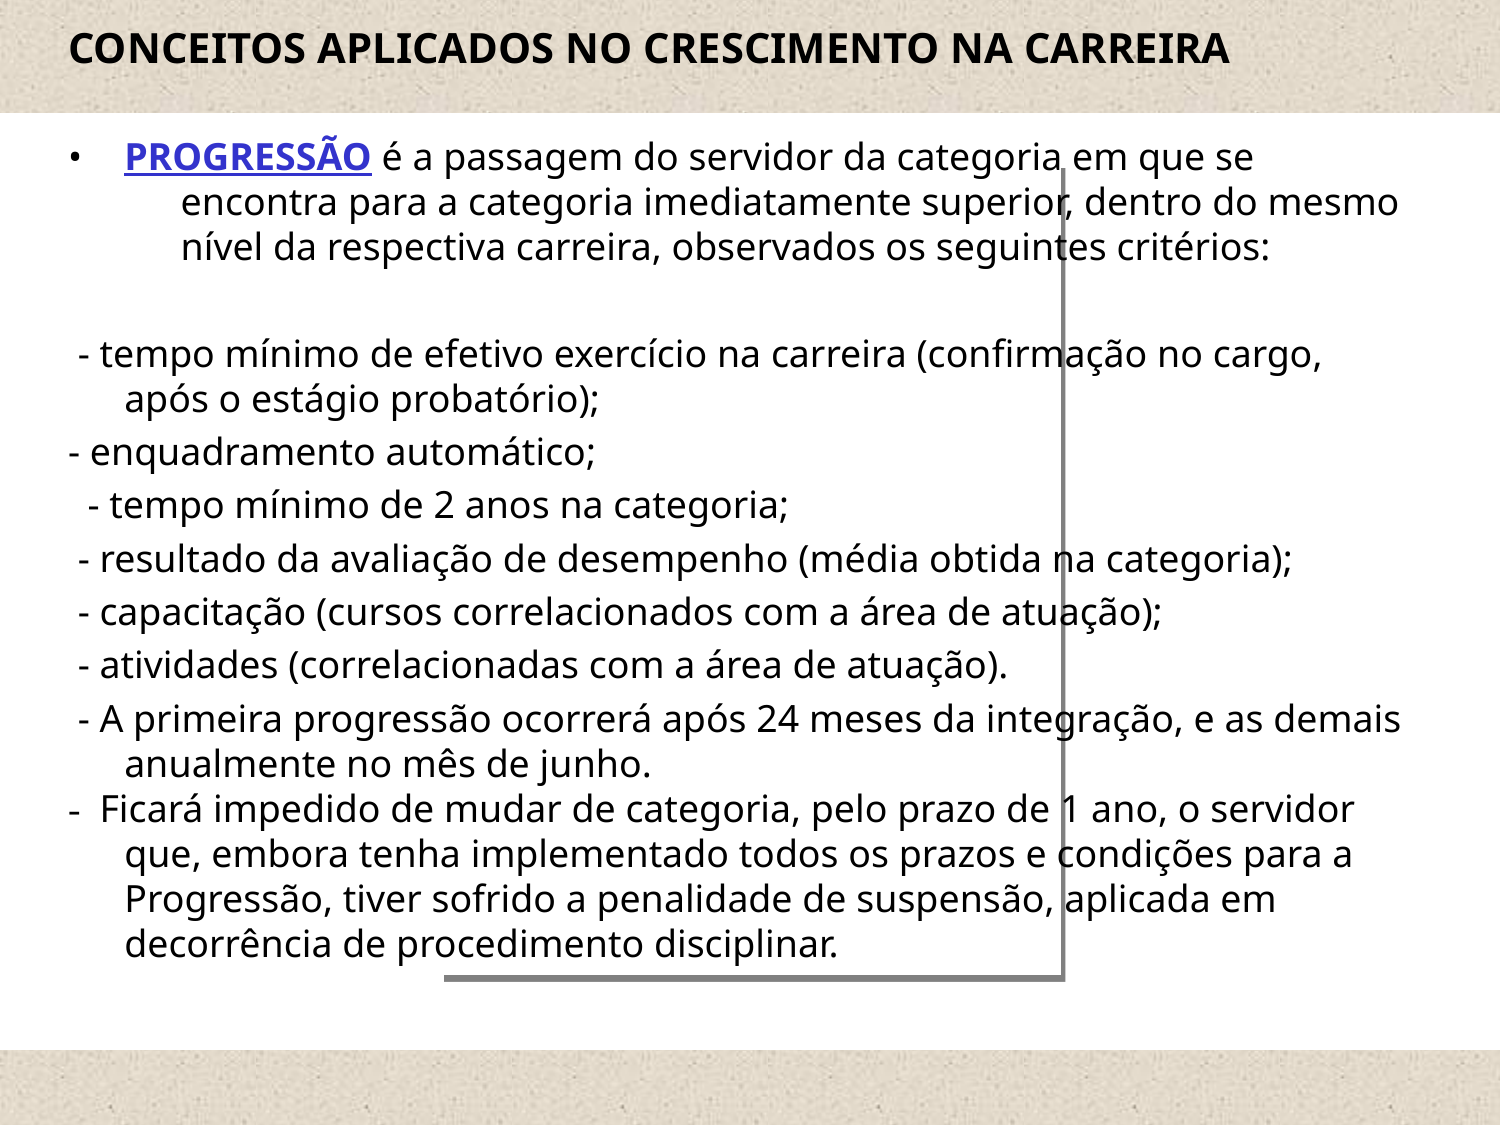

CONCEITOS APLICADOS NO CRESCIMENTO NA CARREIRA
PROGRESSÃO é a passagem do servidor da categoria em que se encontra para a categoria imediatamente superior, dentro do mesmo nível da respectiva carreira, observados os seguintes critérios:
 - tempo mínimo de efetivo exercício na carreira (confirmação no cargo, após o estágio probatório);
- enquadramento automático;
 - tempo mínimo de 2 anos na categoria;
 - resultado da avaliação de desempenho (média obtida na categoria);
 - capacitação (cursos correlacionados com a área de atuação);
 - atividades (correlacionadas com a área de atuação).
 - A primeira progressão ocorrerá após 24 meses da integração, e as demais anualmente no mês de junho.
- Ficará impedido de mudar de categoria, pelo prazo de 1 ano, o servidor que, embora tenha implementado todos os prazos e condições para a Progressão, tiver sofrido a penalidade de suspensão, aplicada em decorrência de procedimento disciplinar.
Departamento de Recursos Humanos - DRH